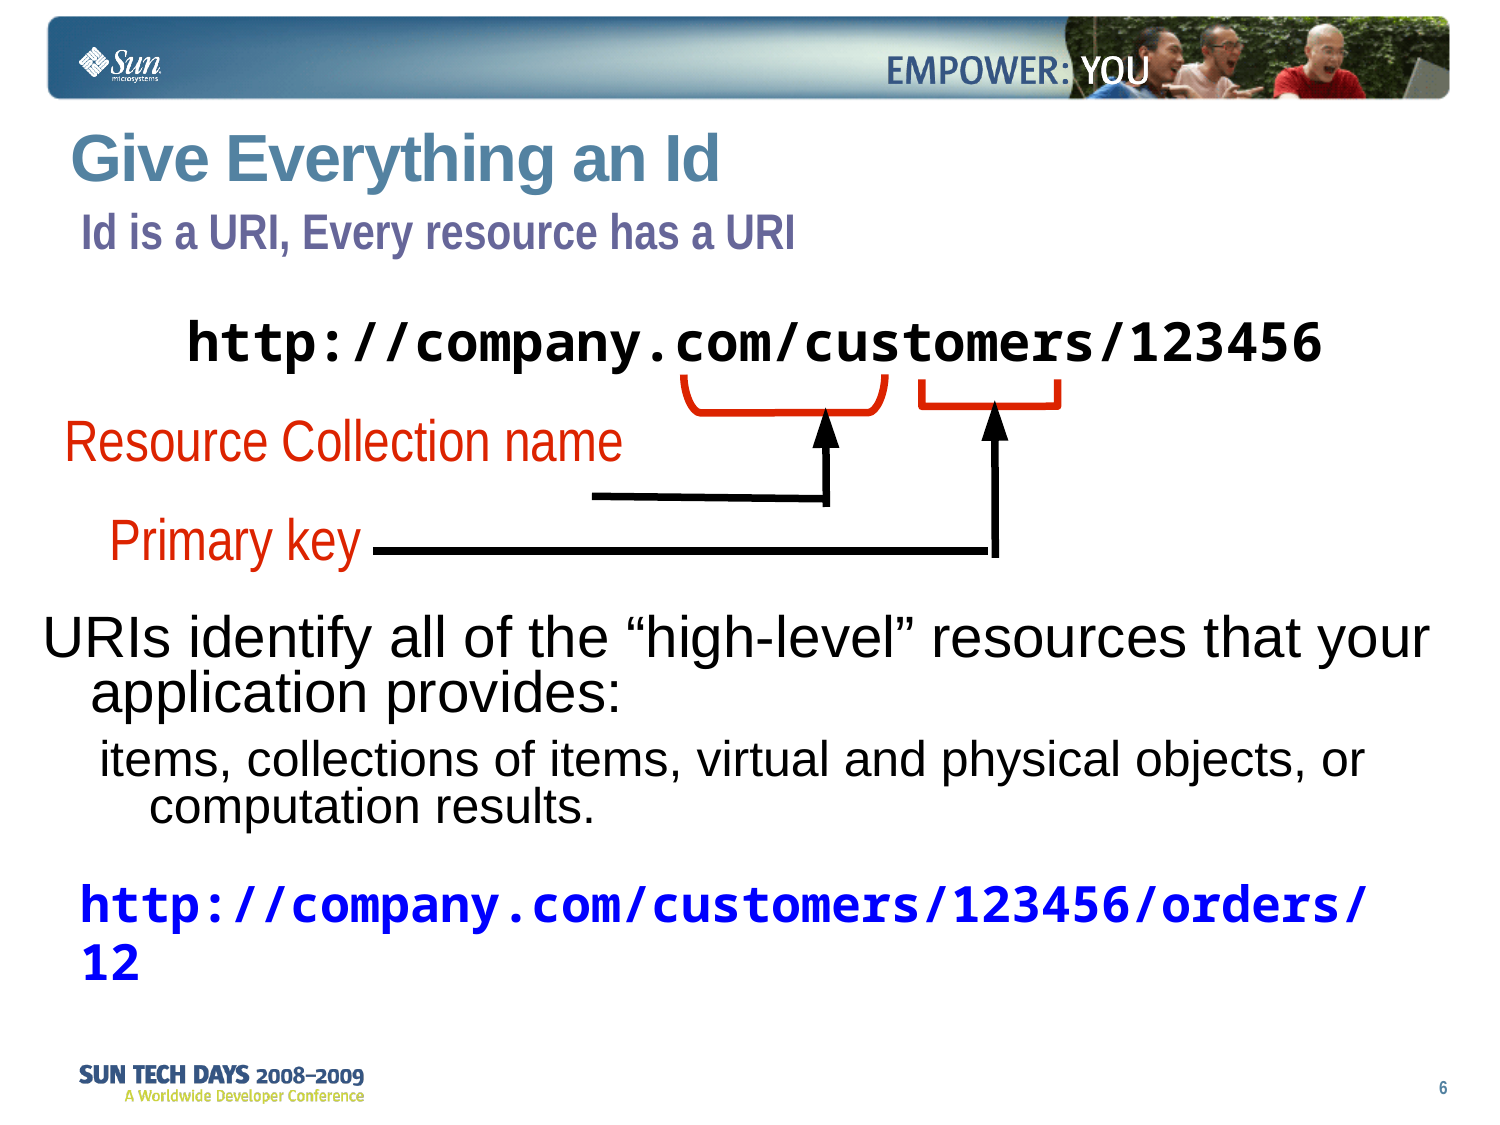

# Give Everything an Id
Id is a URI, Every resource has a URI
http://company.com/customers/123456
Resource Collection name
Primary key
URIs identify all of the “high-level” resources that your application provides:
items, collections of items, virtual and physical objects, or computation results.
http://company.com/customers/123456/orders/12